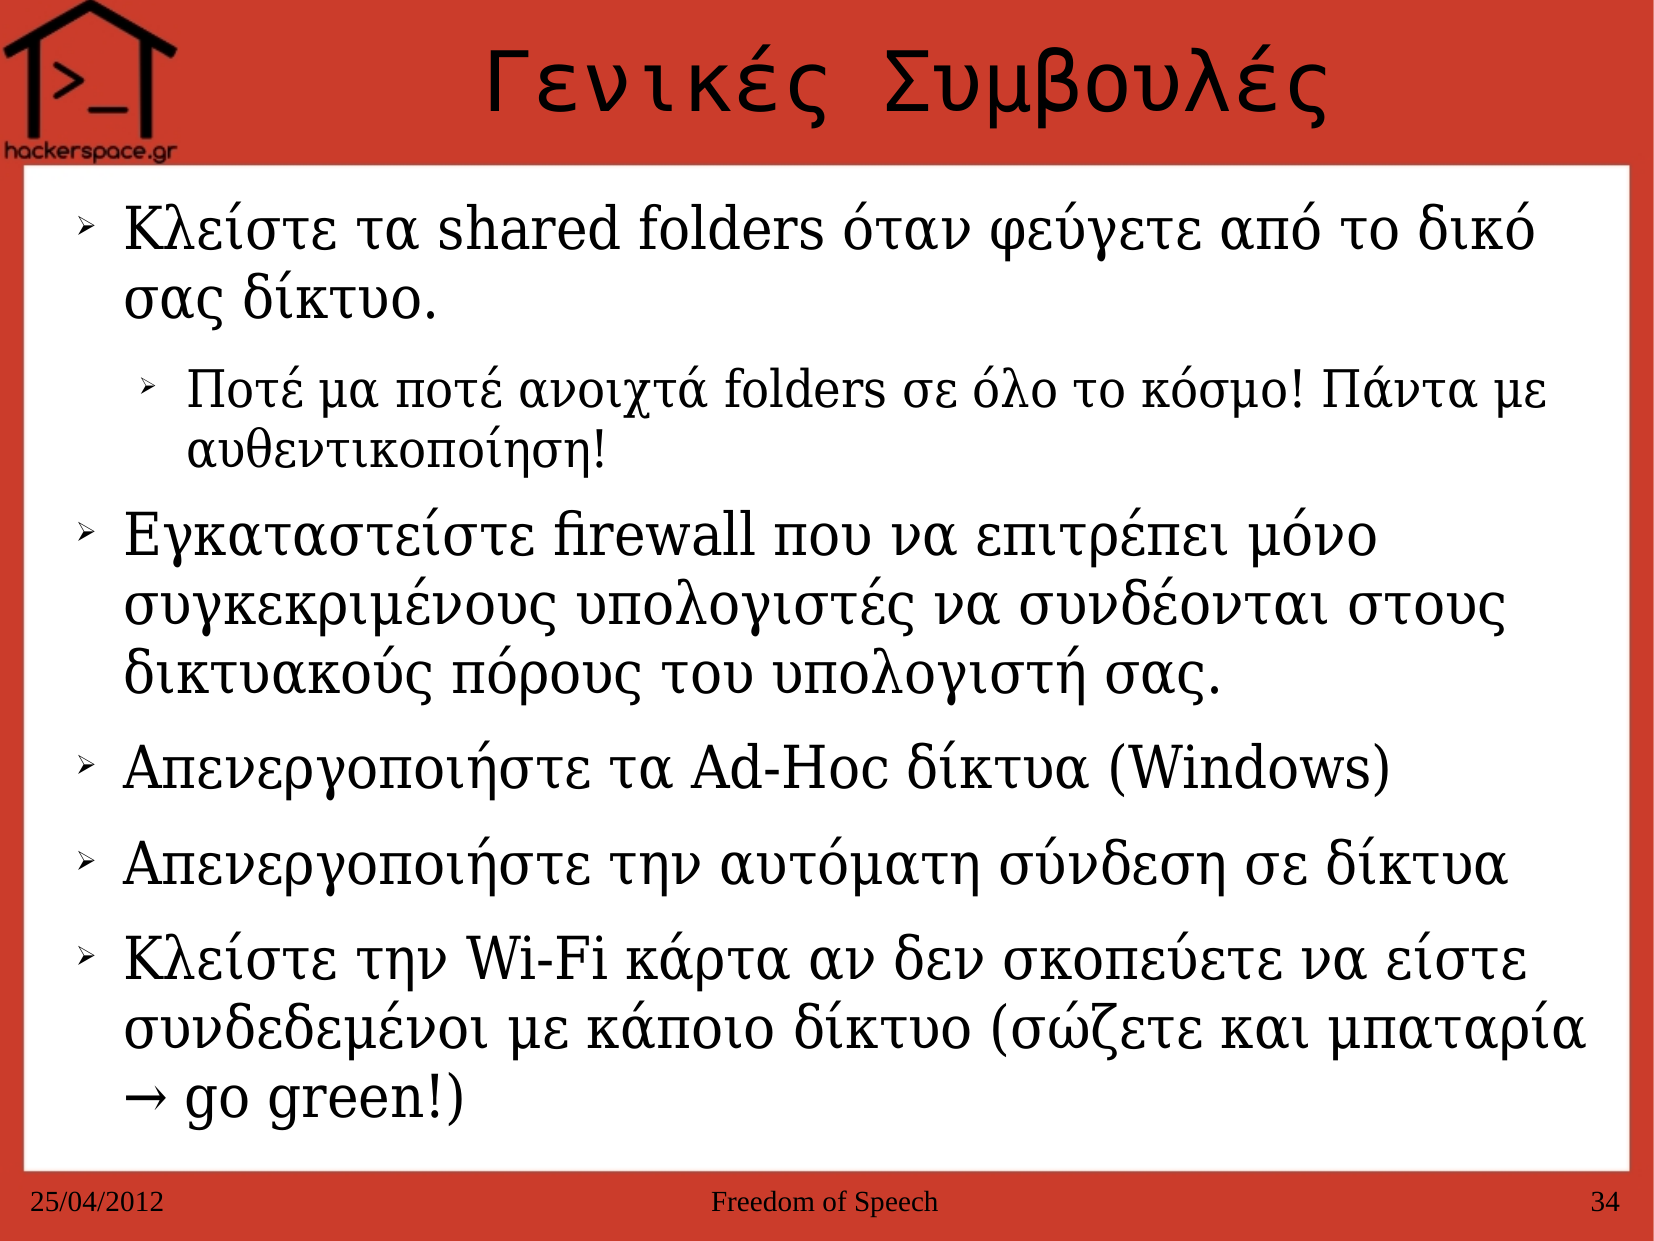

# Γενικές Συμβουλές
Κλείστε τα shared folders όταν φεύγετε από το δικό σας δίκτυο.
Ποτέ μα ποτέ ανοιχτά folders σε όλο το κόσμο! Πάντα με αυθεντικοποίηση!
Εγκαταστείστε firewall που να επιτρέπει μόνο συγκεκριμένους υπολογιστές να συνδέονται στους δικτυακούς πόρους του υπολογιστή σας.
Απενεργοποιήστε τα Ad-Hoc δίκτυα (Windows)
Απενεργοποιήστε την αυτόματη σύνδεση σε δίκτυα
Κλείστε την Wi-Fi κάρτα αν δεν σκοπεύετε να είστε συνδεδεμένοι με κάποιο δίκτυο (σώζετε και μπαταρία → go green!)
25/04/2012
Freedom of Speech
34